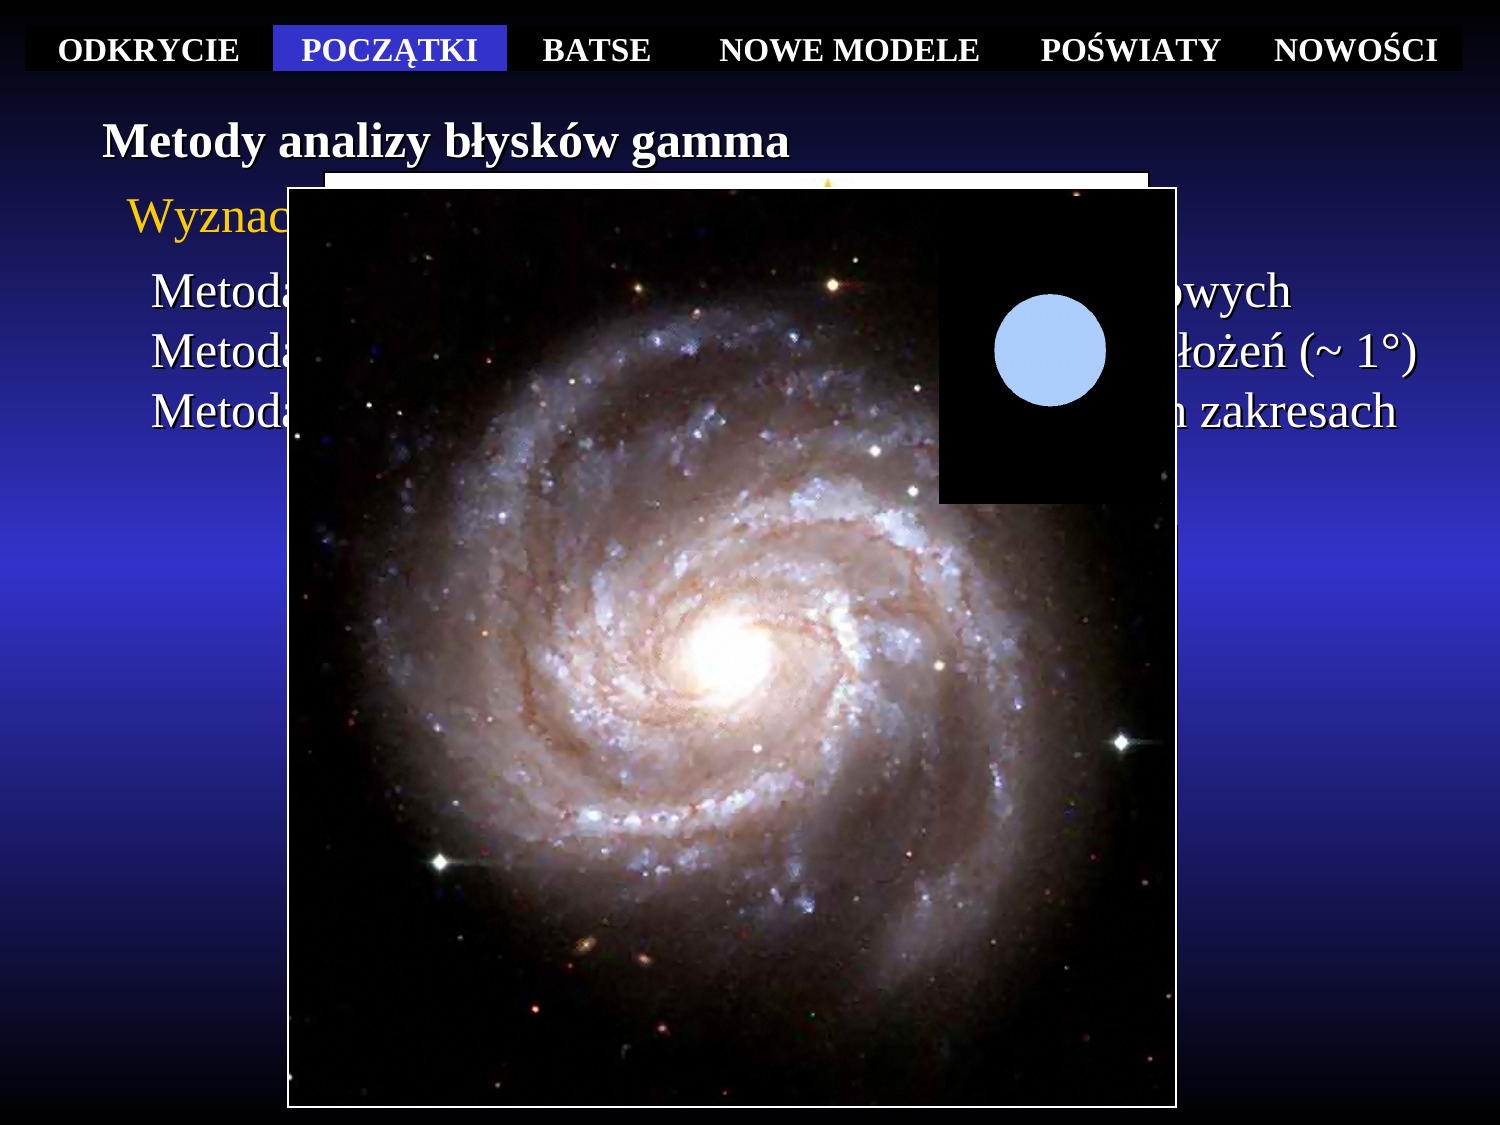

| ODKRYCIE | POCZĄTKI | BATSE | NOWE MODELE | POŚWIATY | NOWOŚCI |
| --- | --- | --- | --- | --- | --- |
Metody analizy błysków gamma
Wyznaczenie odległości
Metoda przesunięć ku czerwieni – brak linii widmowych
Metoda paralaksy – zbyt mała precyzja pomiaru położeń (~ 1°)
Metoda cefeid itp. – brak odpowiedników w innych zakresach